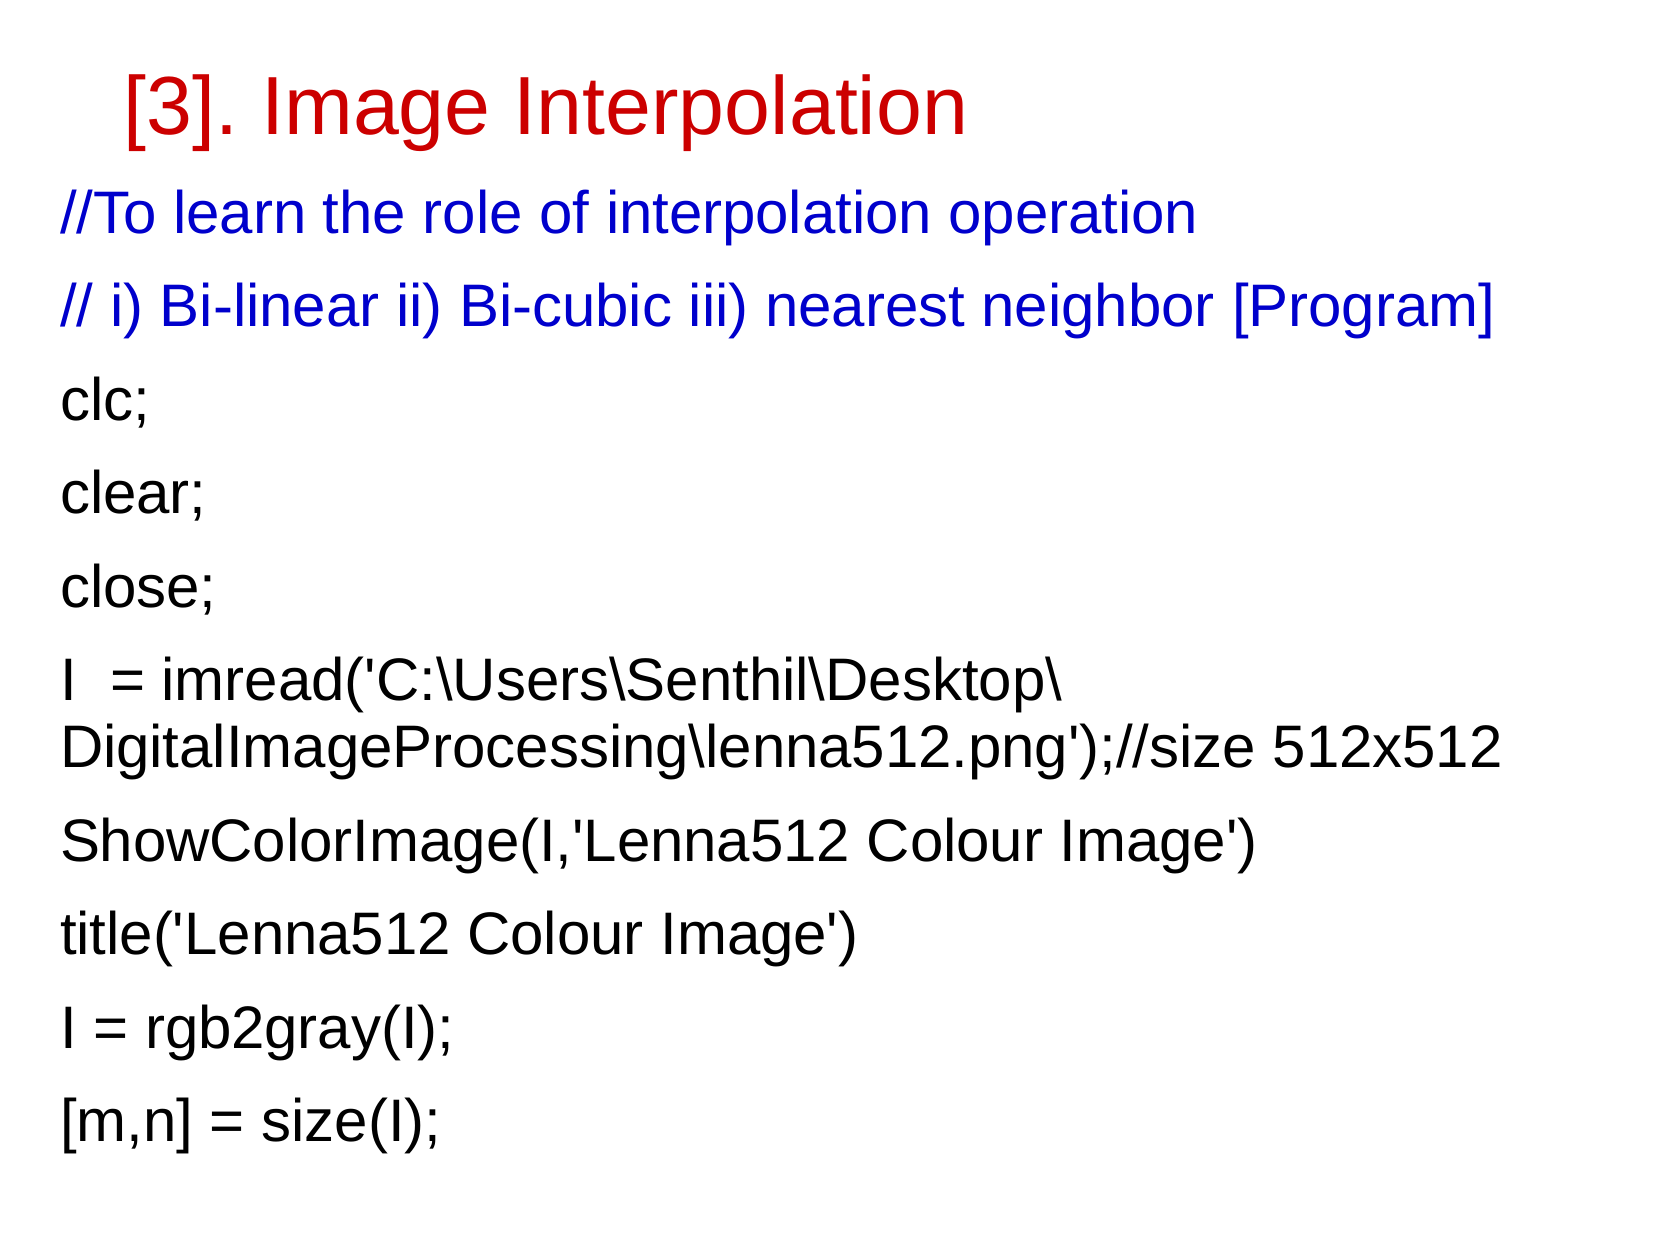

# [3]. Image Interpolation
//To learn the role of interpolation operation
// i) Bi-linear ii) Bi-cubic iii) nearest neighbor [Program]
clc;
clear;
close;
I = imread('C:\Users\Senthil\Desktop\DigitalImageProcessing\lenna512.png');//size 512x512
ShowColorImage(I,'Lenna512 Colour Image')
title('Lenna512 Colour Image')
I = rgb2gray(I);
[m,n] = size(I);